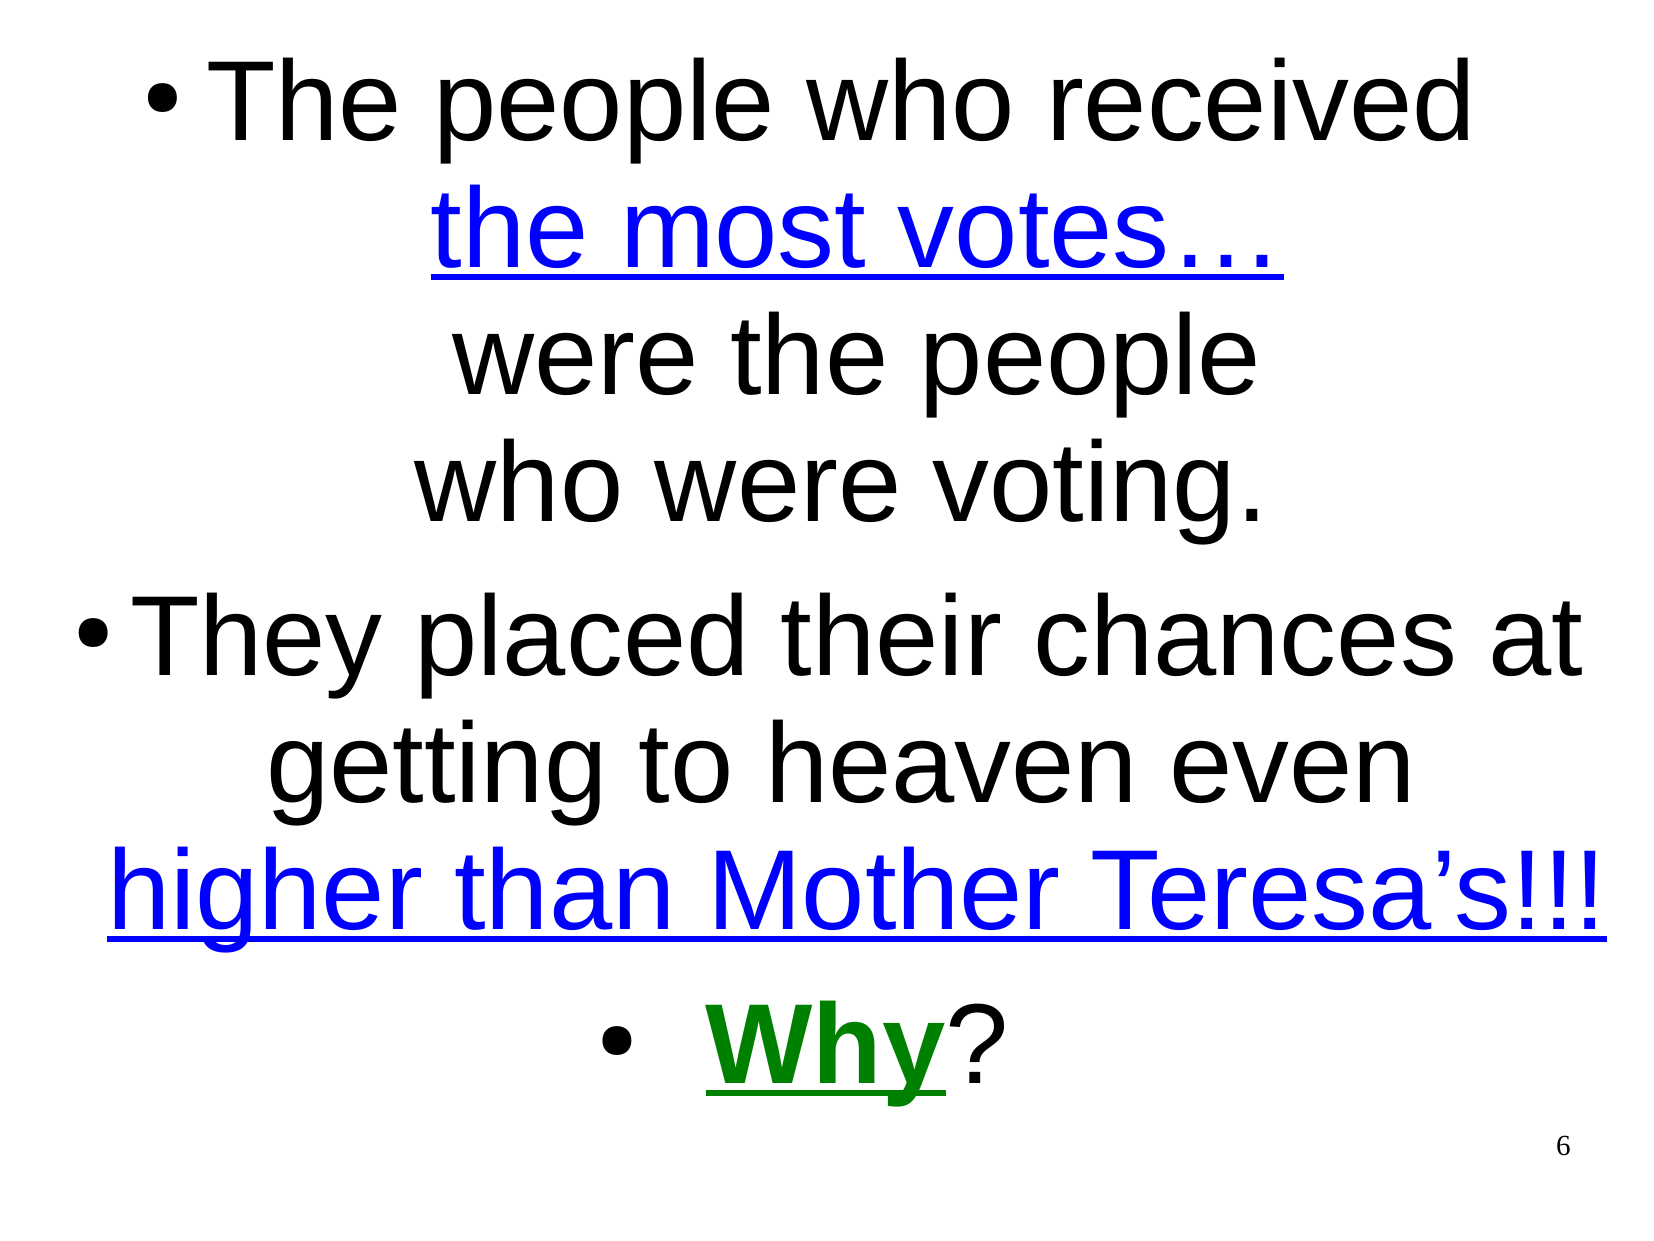

# The people who received the most votes… were the people who were voting.
They placed their chances at getting to heaven even
higher than Mother Teresa’s!!!
Why?
6